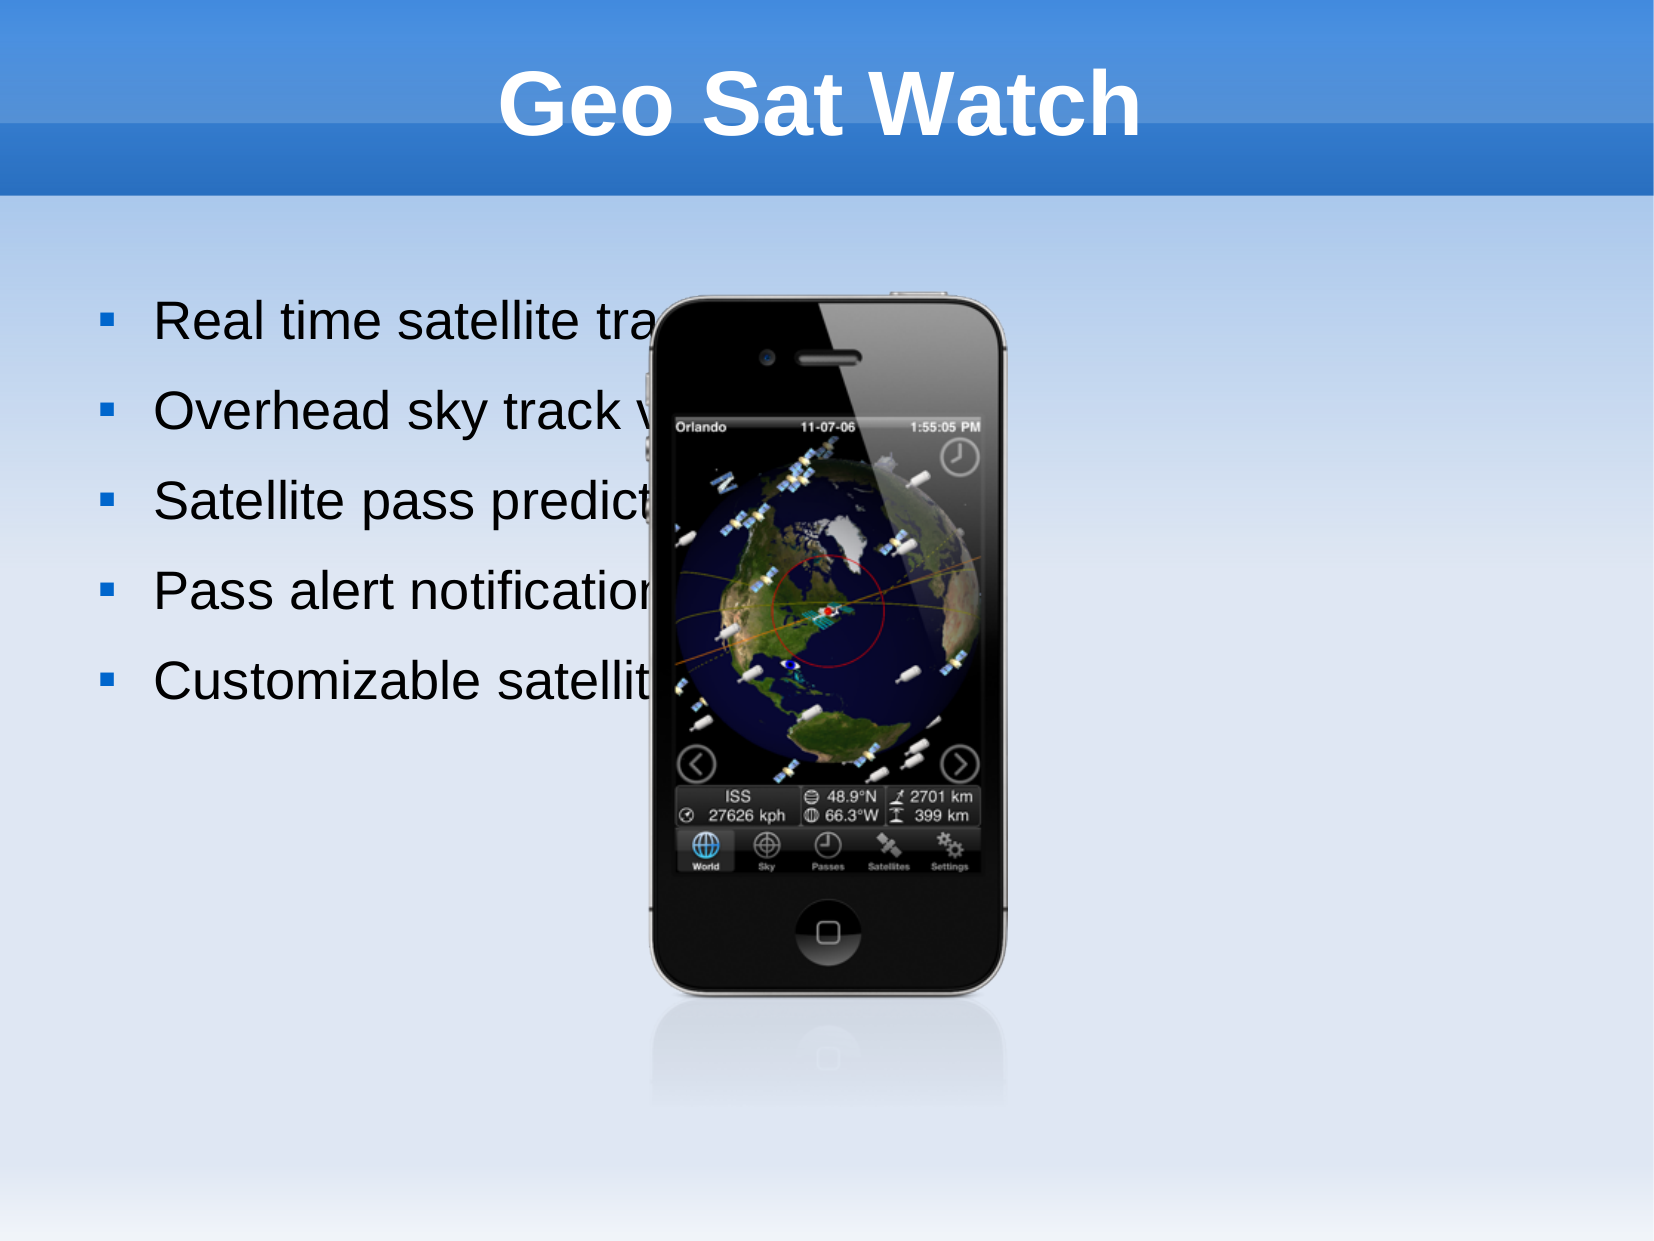

# Geo Sat Watch
Real time satellite tracking
Overhead sky track view
Satellite pass predictions
Pass alert notifications
Customizable satellite sets